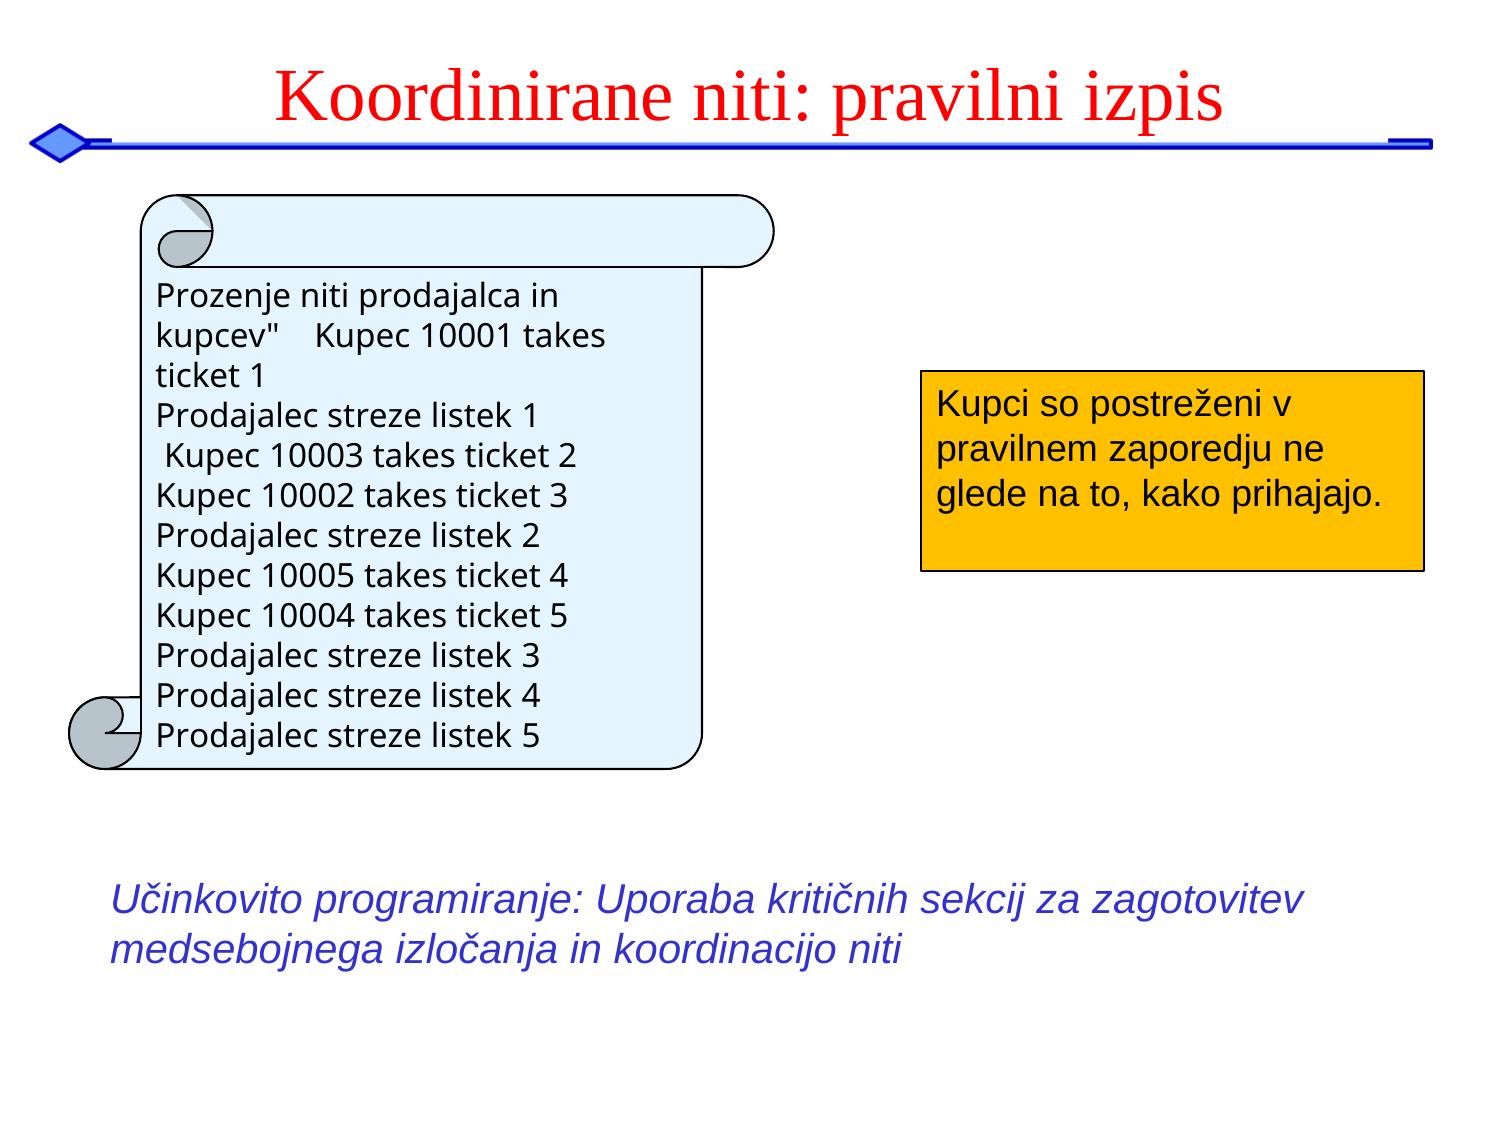

# Koordinirane niti: pravilni izpis
Prozenje niti prodajalca in kupcev" Kupec 10001 takes ticket 1
Prodajalec streze listek 1
 Kupec 10003 takes ticket 2
Kupec 10002 takes ticket 3
Prodajalec streze listek 2
Kupec 10005 takes ticket 4
Kupec 10004 takes ticket 5
Prodajalec streze listek 3
Prodajalec streze listek 4
Prodajalec streze listek 5
Kupci so postreženi v pravilnem zaporedju ne glede na to, kako prihajajo.
Učinkovito programiranje: Uporaba kritičnih sekcij za zagotovitev medsebojnega izločanja in koordinacijo niti